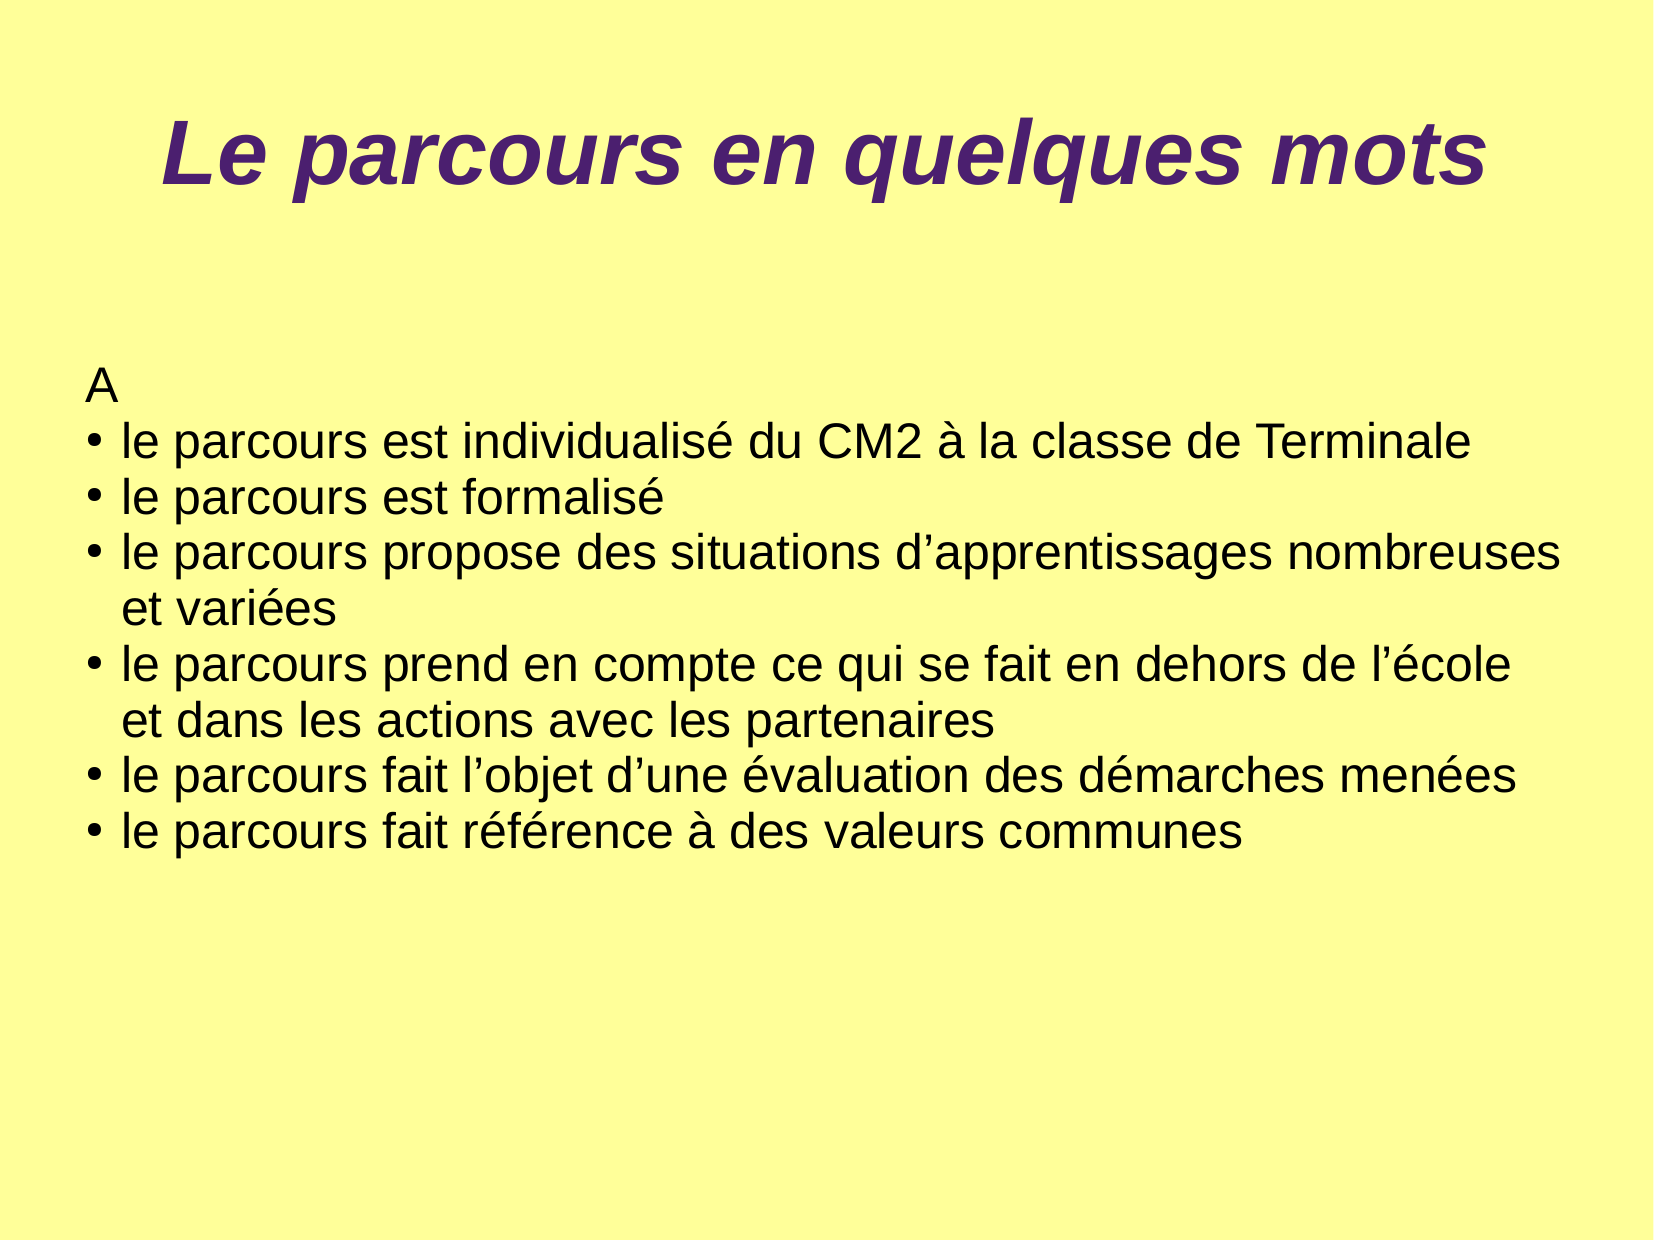

# Le parcours en quelques mots
le parcours est individualisé du CM2 à la classe de Terminale
le parcours est formalisé
le parcours propose des situations d’apprentissages nombreuses et variées
le parcours prend en compte ce qui se fait en dehors de l’école et dans les actions avec les partenaires
le parcours fait l’objet d’une évaluation des démarches menées
le parcours fait référence à des valeurs communes